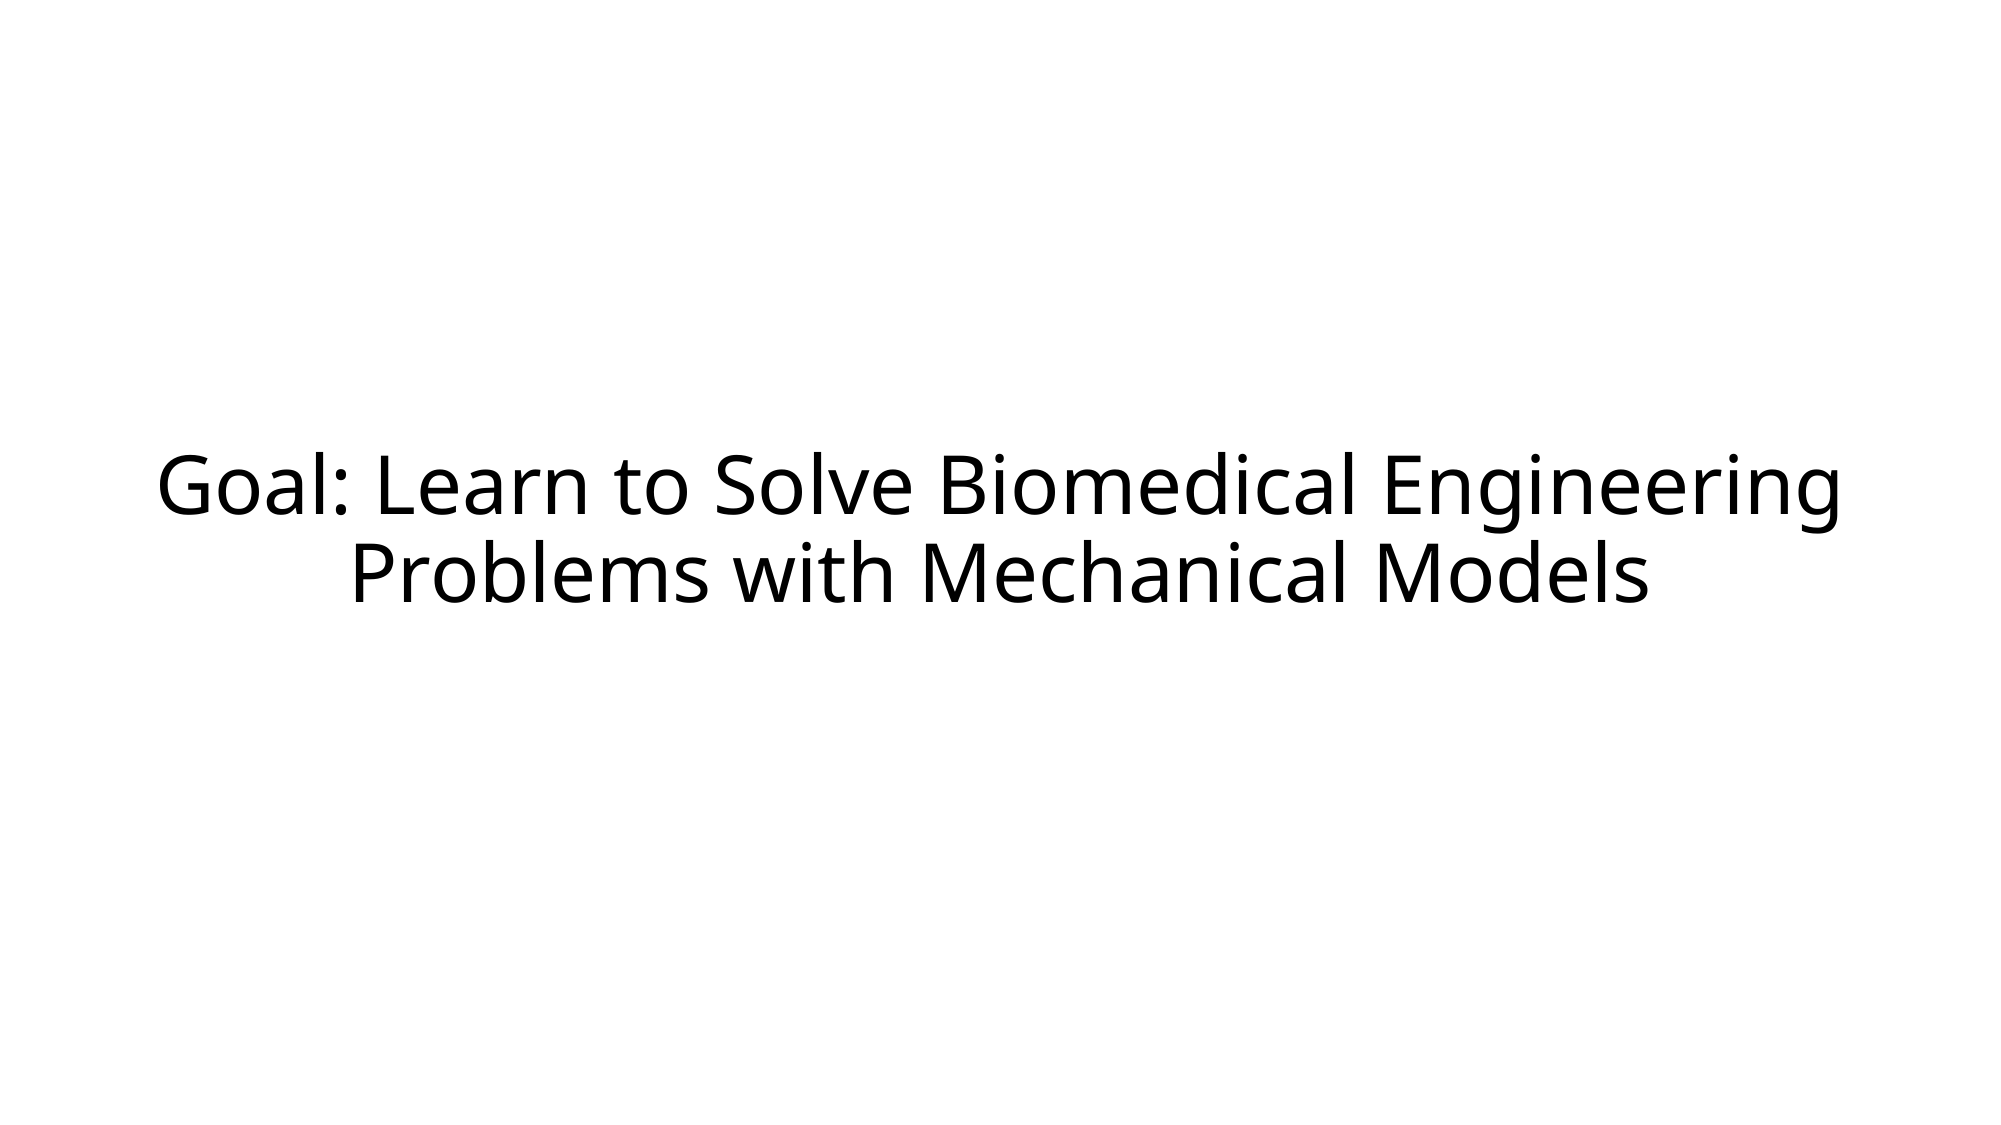

# Goal: Learn to Solve Biomedical Engineering Problems with Mechanical Models